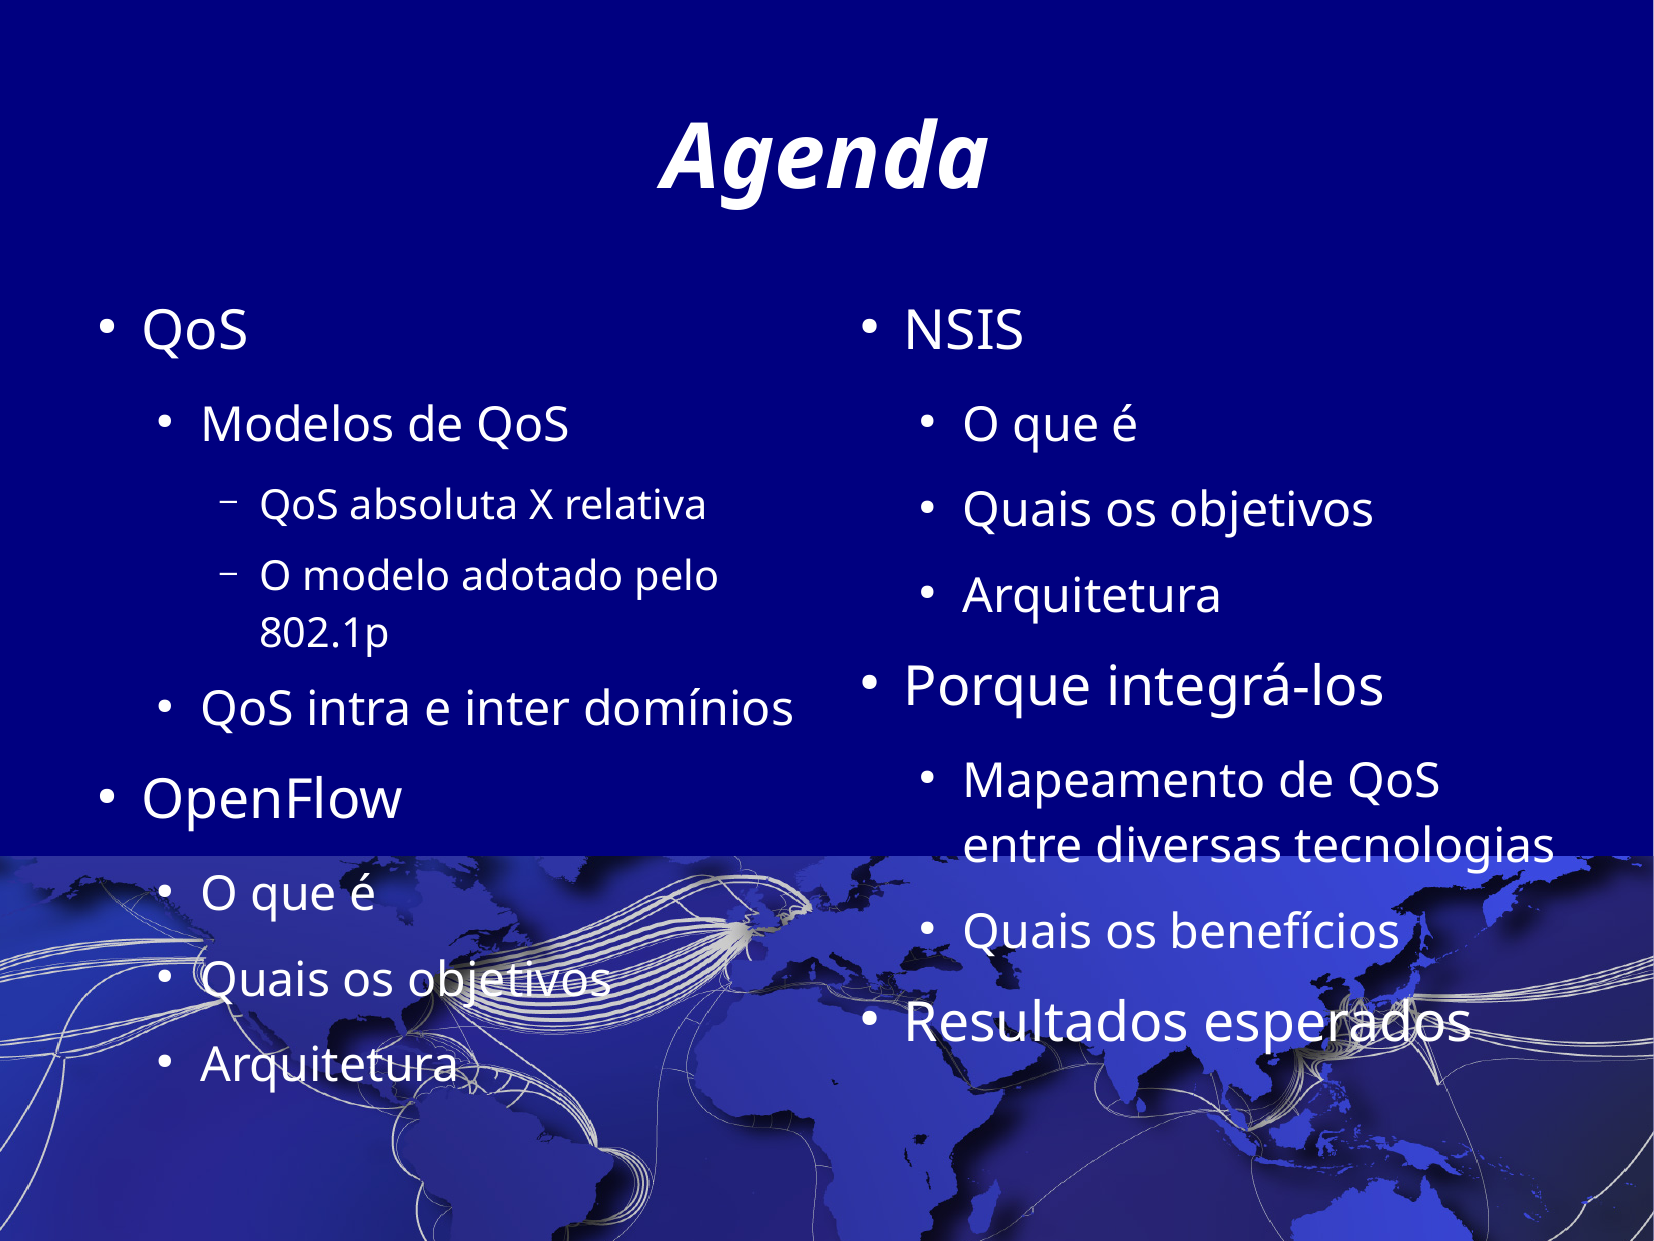

# Agenda
QoS
Modelos de QoS
QoS absoluta X relativa
O modelo adotado pelo 802.1p
QoS intra e inter domínios
OpenFlow
O que é
Quais os objetivos
Arquitetura
NSIS
O que é
Quais os objetivos
Arquitetura
Porque integrá-los
Mapeamento de QoS entre diversas tecnologias
Quais os benefícios
Resultados esperados